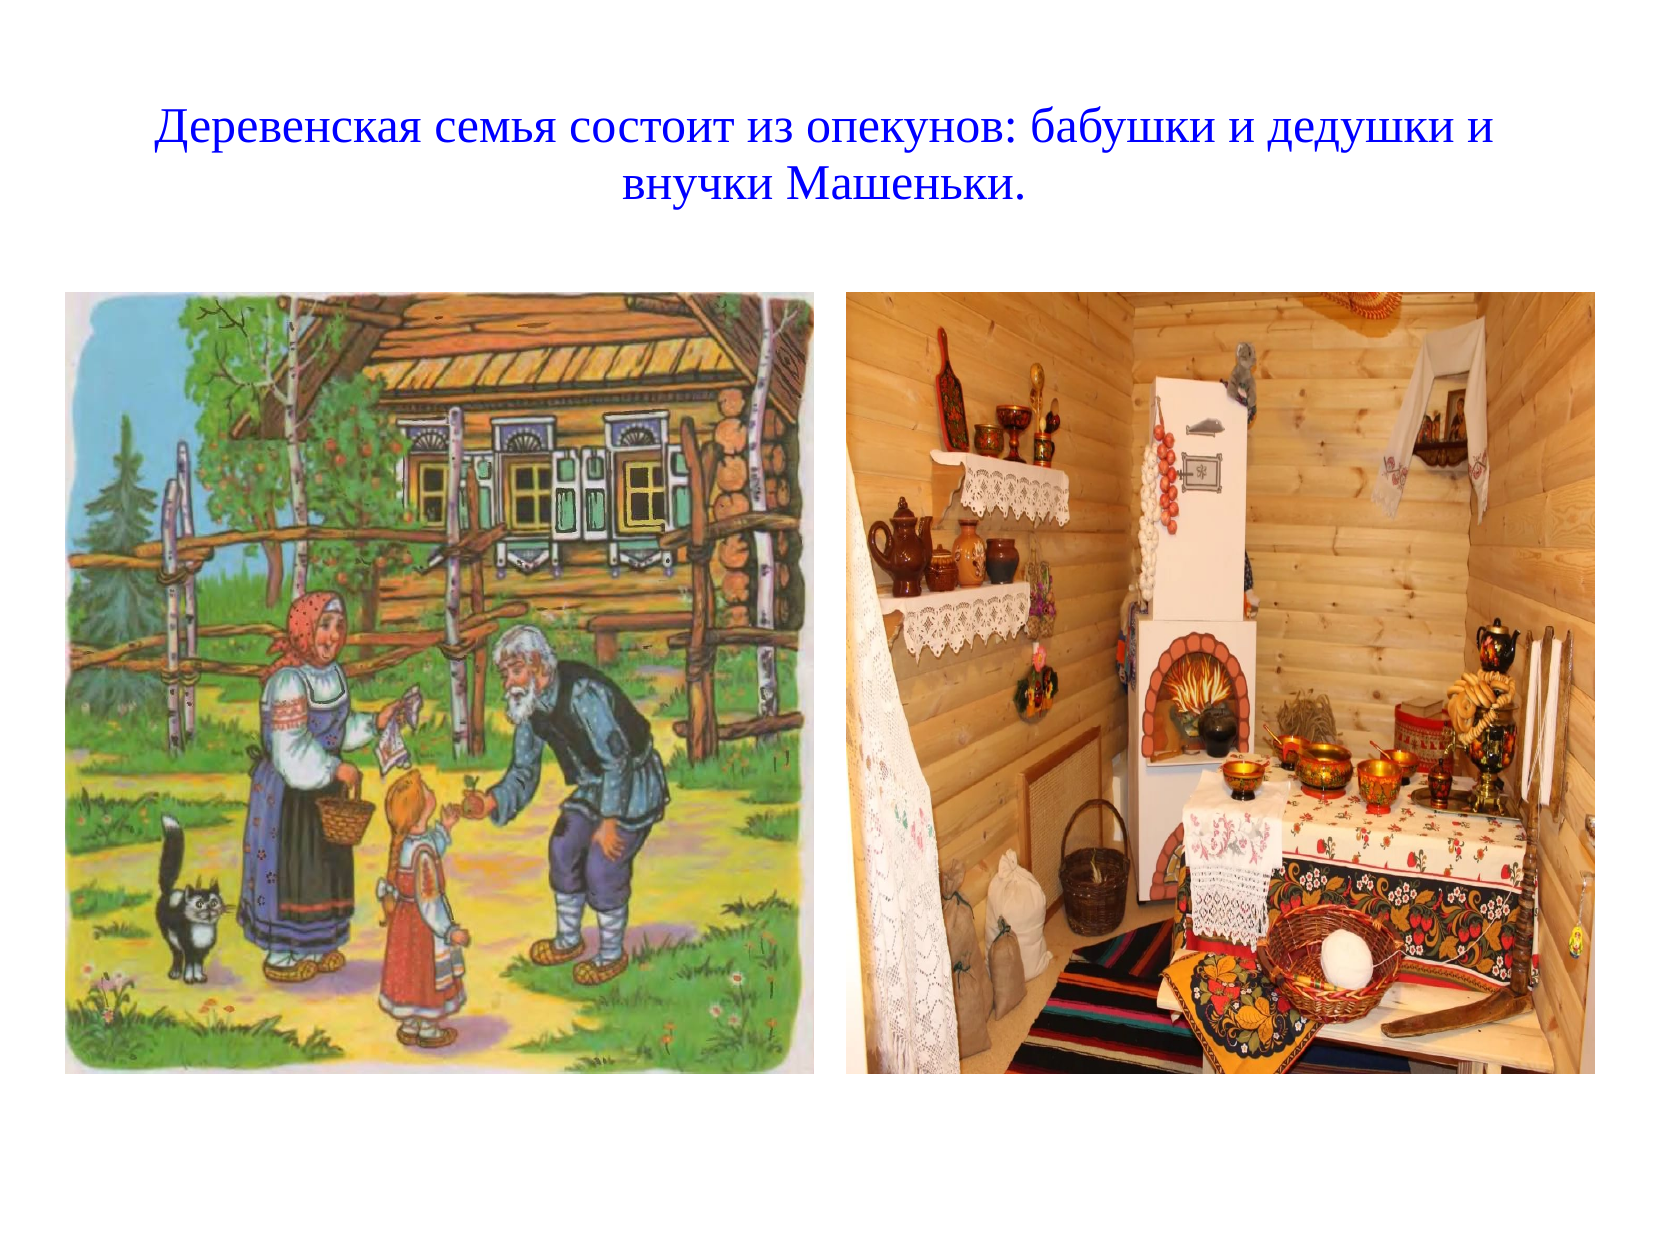

# Деревенская семья состоит из опекунов: бабушки и дедушки и внучки Машеньки.